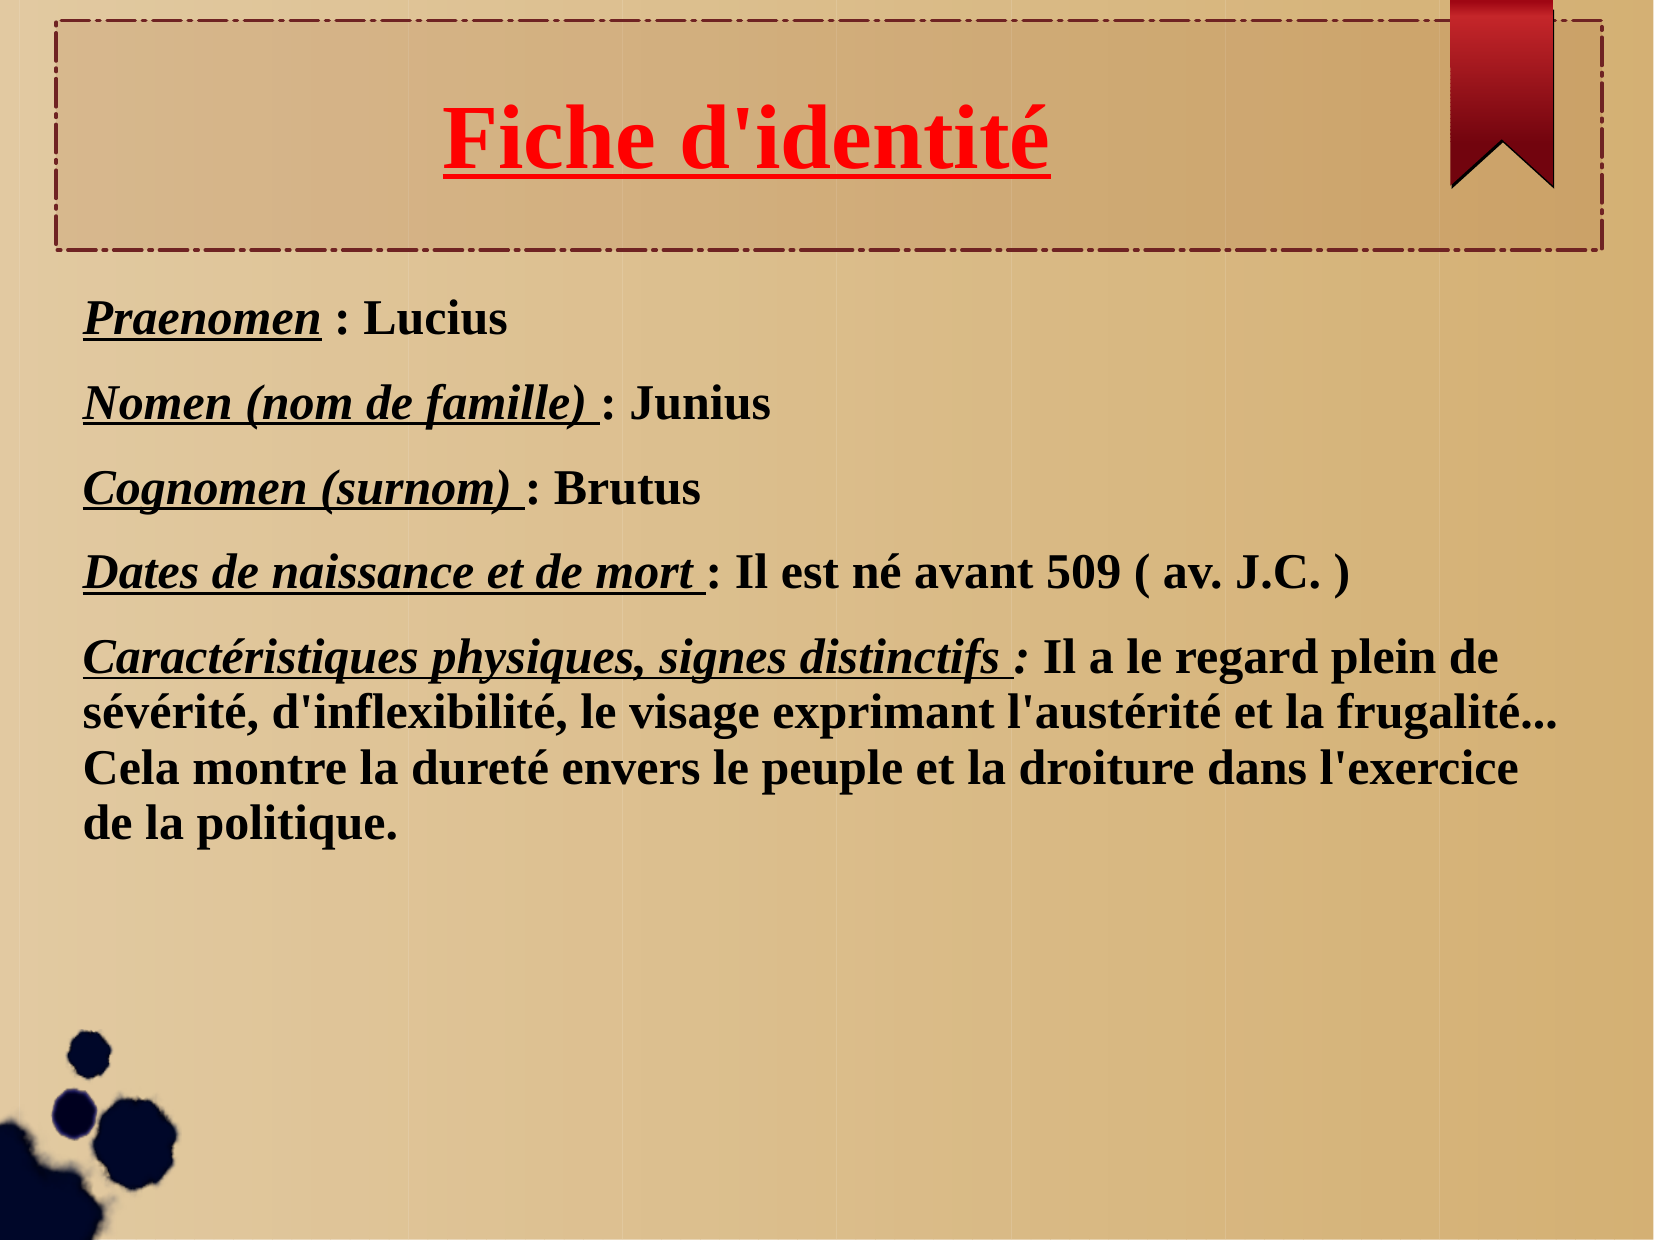

# Fiche d'identité
Praenomen : Lucius
Nomen (nom de famille) : Junius
Cognomen (surnom) : Brutus
Dates de naissance et de mort : Il est né avant 509 ( av. J.C. )
Caractéristiques physiques, signes distinctifs : Il a le regard plein de sévérité, d'inflexibilité, le visage exprimant l'austérité et la frugalité... Cela montre la dureté envers le peuple et la droiture dans l'exercice de la politique.